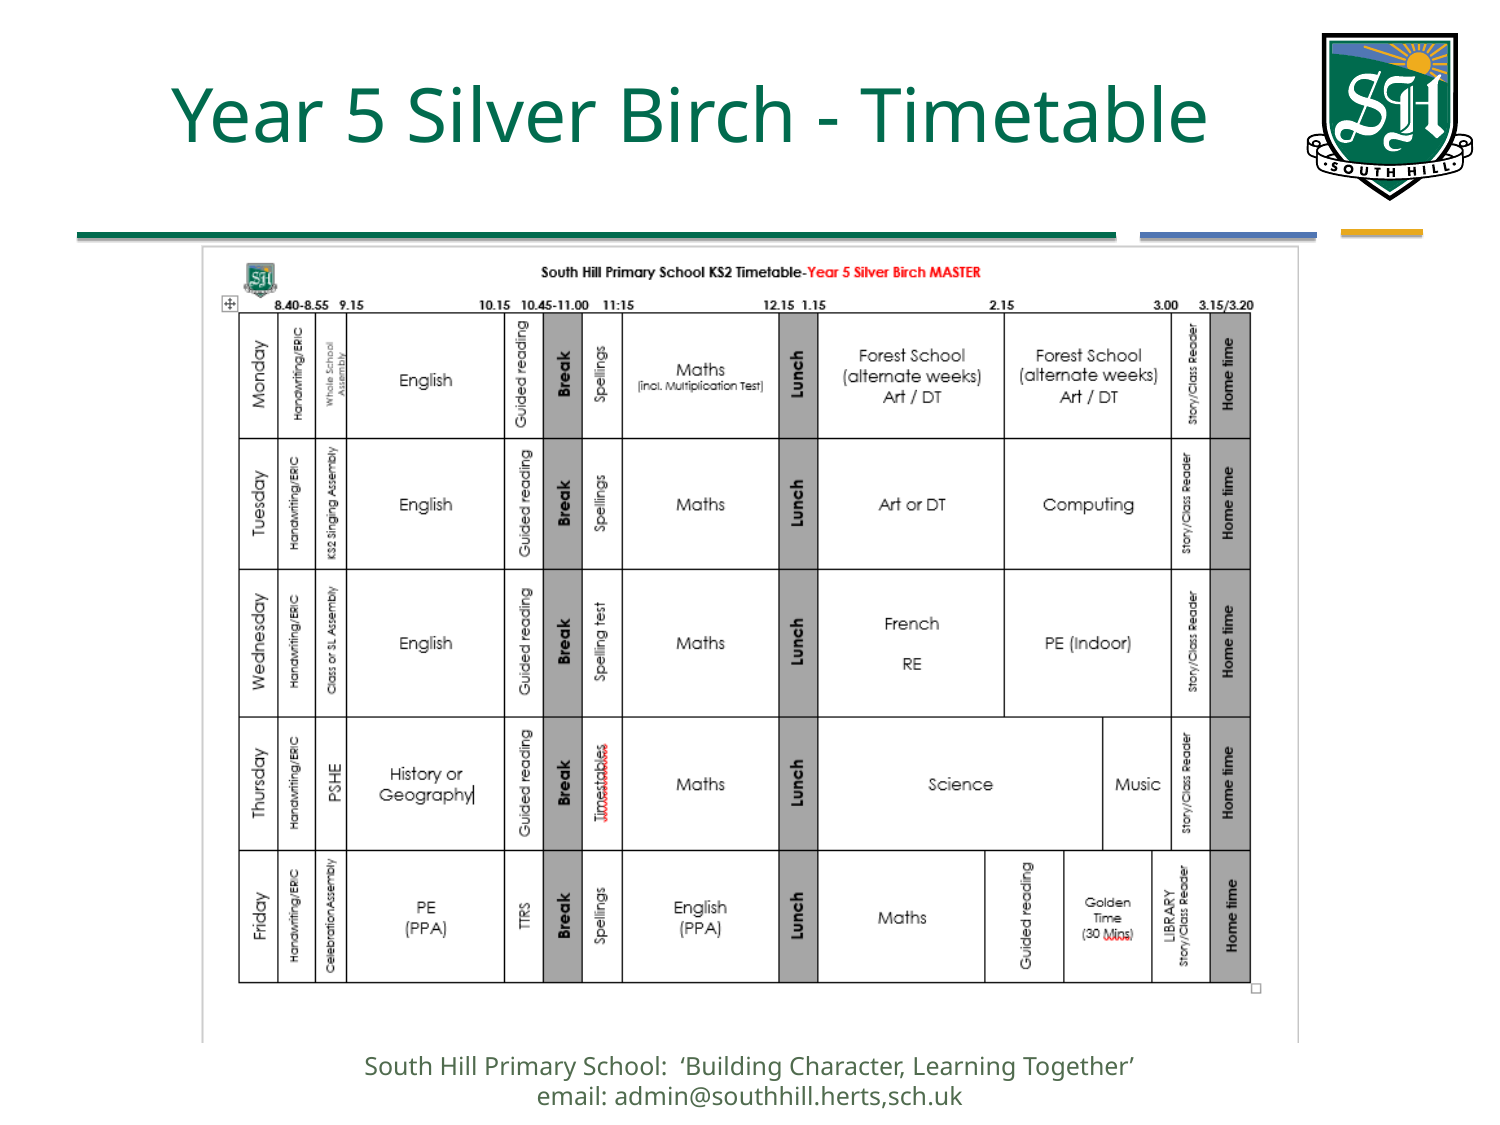

# Year 5 Silver Birch - Timetable
South Hill Primary School: ‘Building Character, Learning Together’
email: admin@southhill.herts,sch.uk